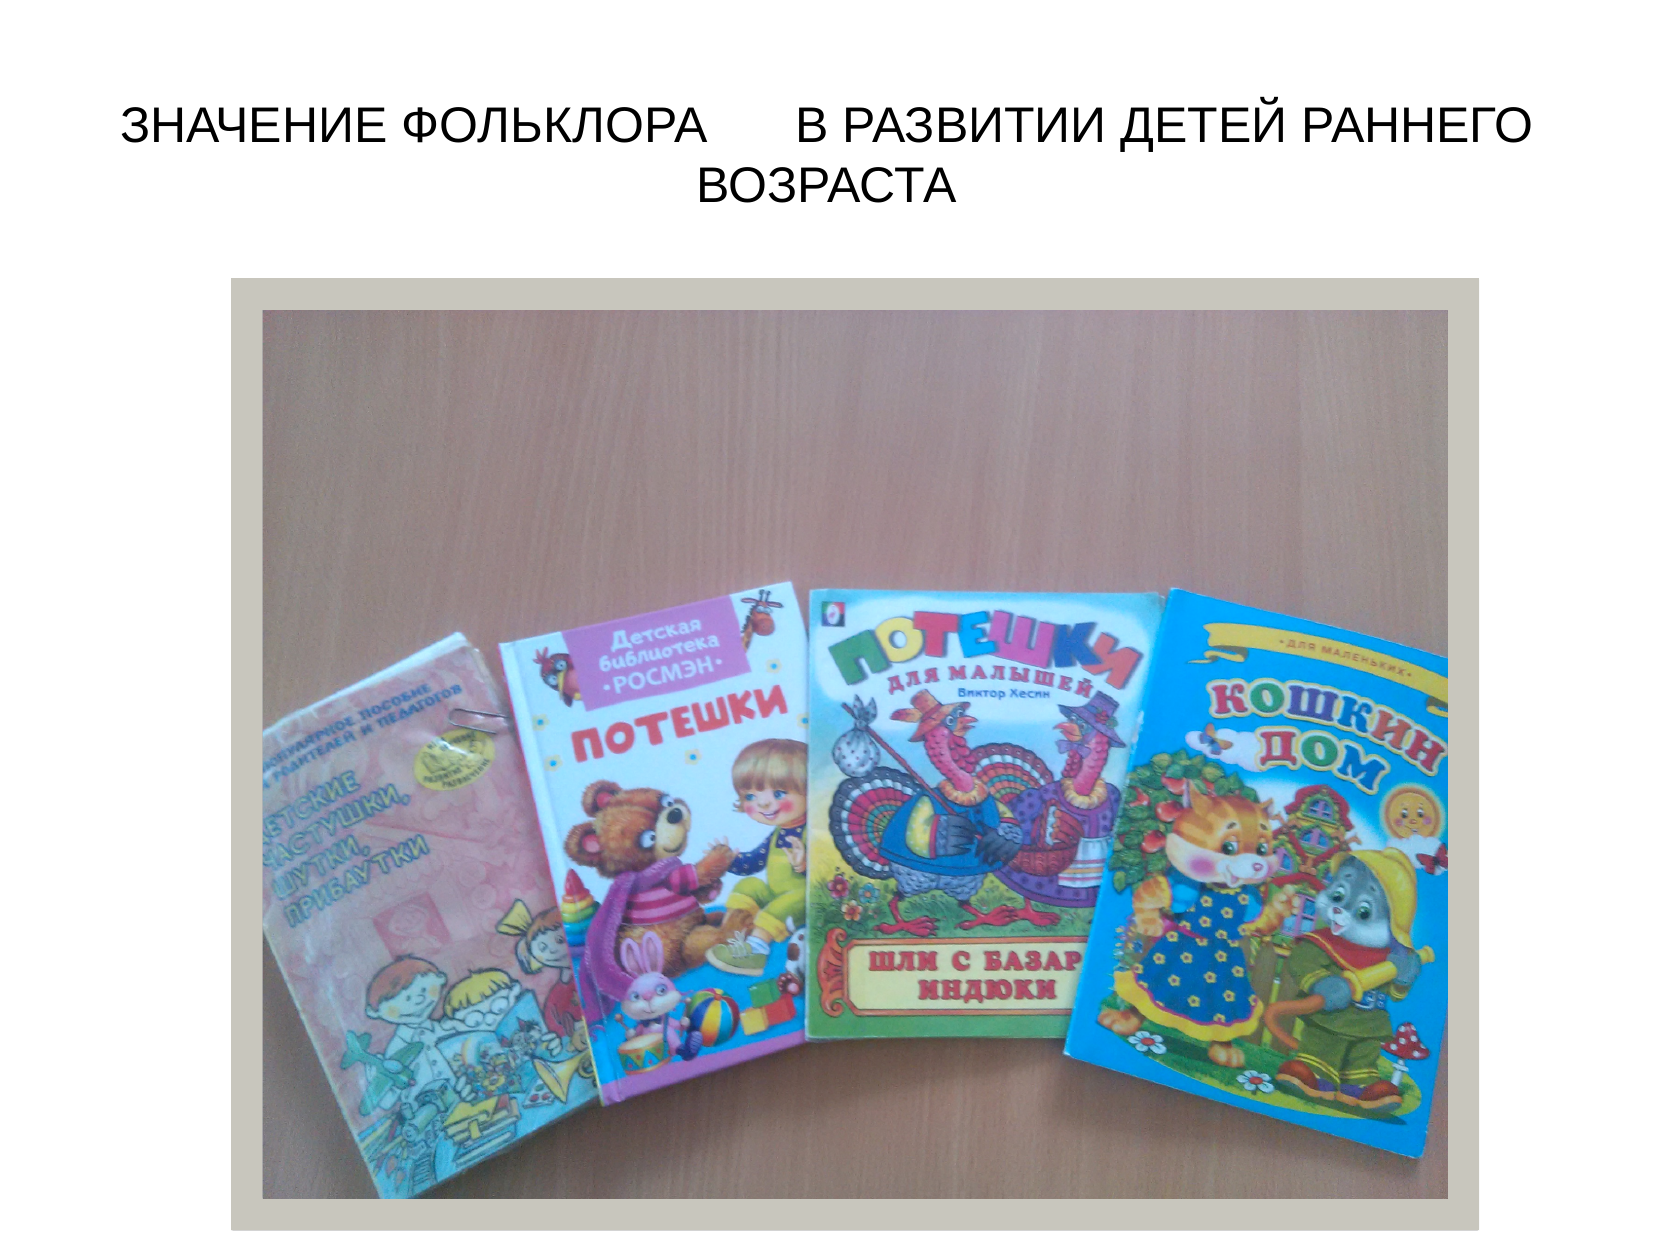

# ЗНАЧЕНИЕ ФОЛЬКЛОРА 	В РАЗВИТИИ ДЕТЕЙ РАННЕГО ВОЗРАСТА